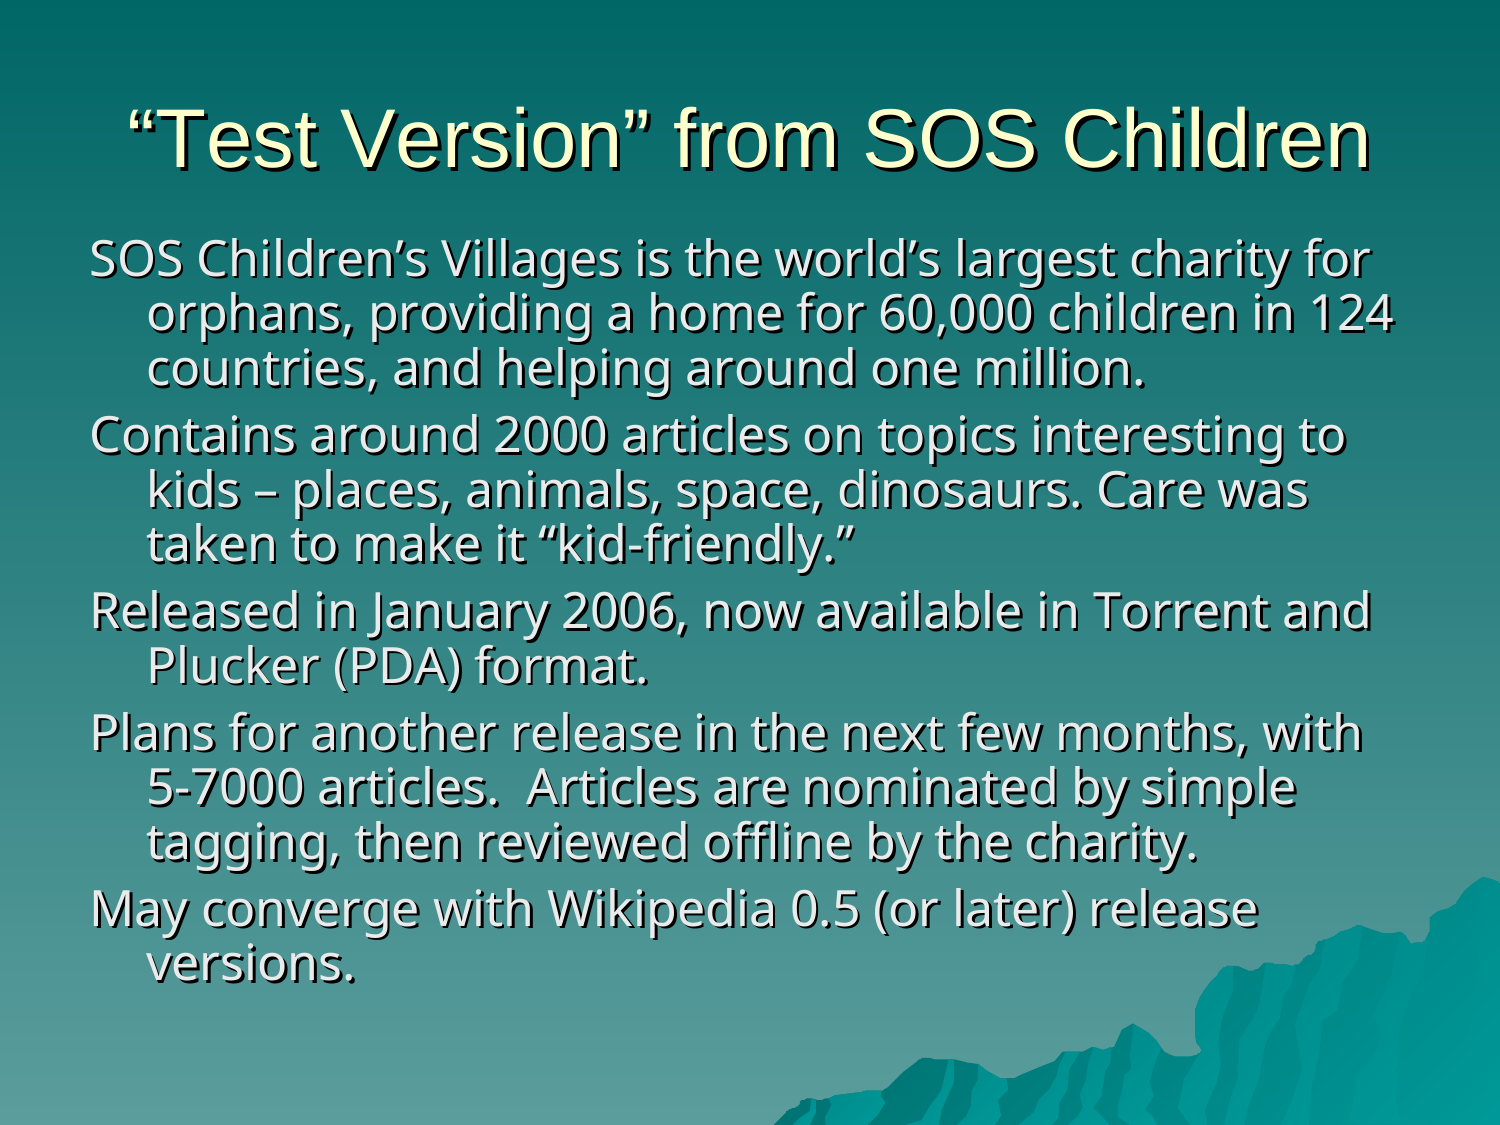

# “Test Version” from SOS Children
SOS Children’s Villages is the world’s largest charity for orphans, providing a home for 60,000 children in 124 countries, and helping around one million.
Contains around 2000 articles on topics interesting to kids – places, animals, space, dinosaurs. Care was taken to make it “kid-friendly.”
Released in January 2006, now available in Torrent and Plucker (PDA) format.
Plans for another release in the next few months, with 5-7000 articles. Articles are nominated by simple tagging, then reviewed offline by the charity.
May converge with Wikipedia 0.5 (or later) release versions.